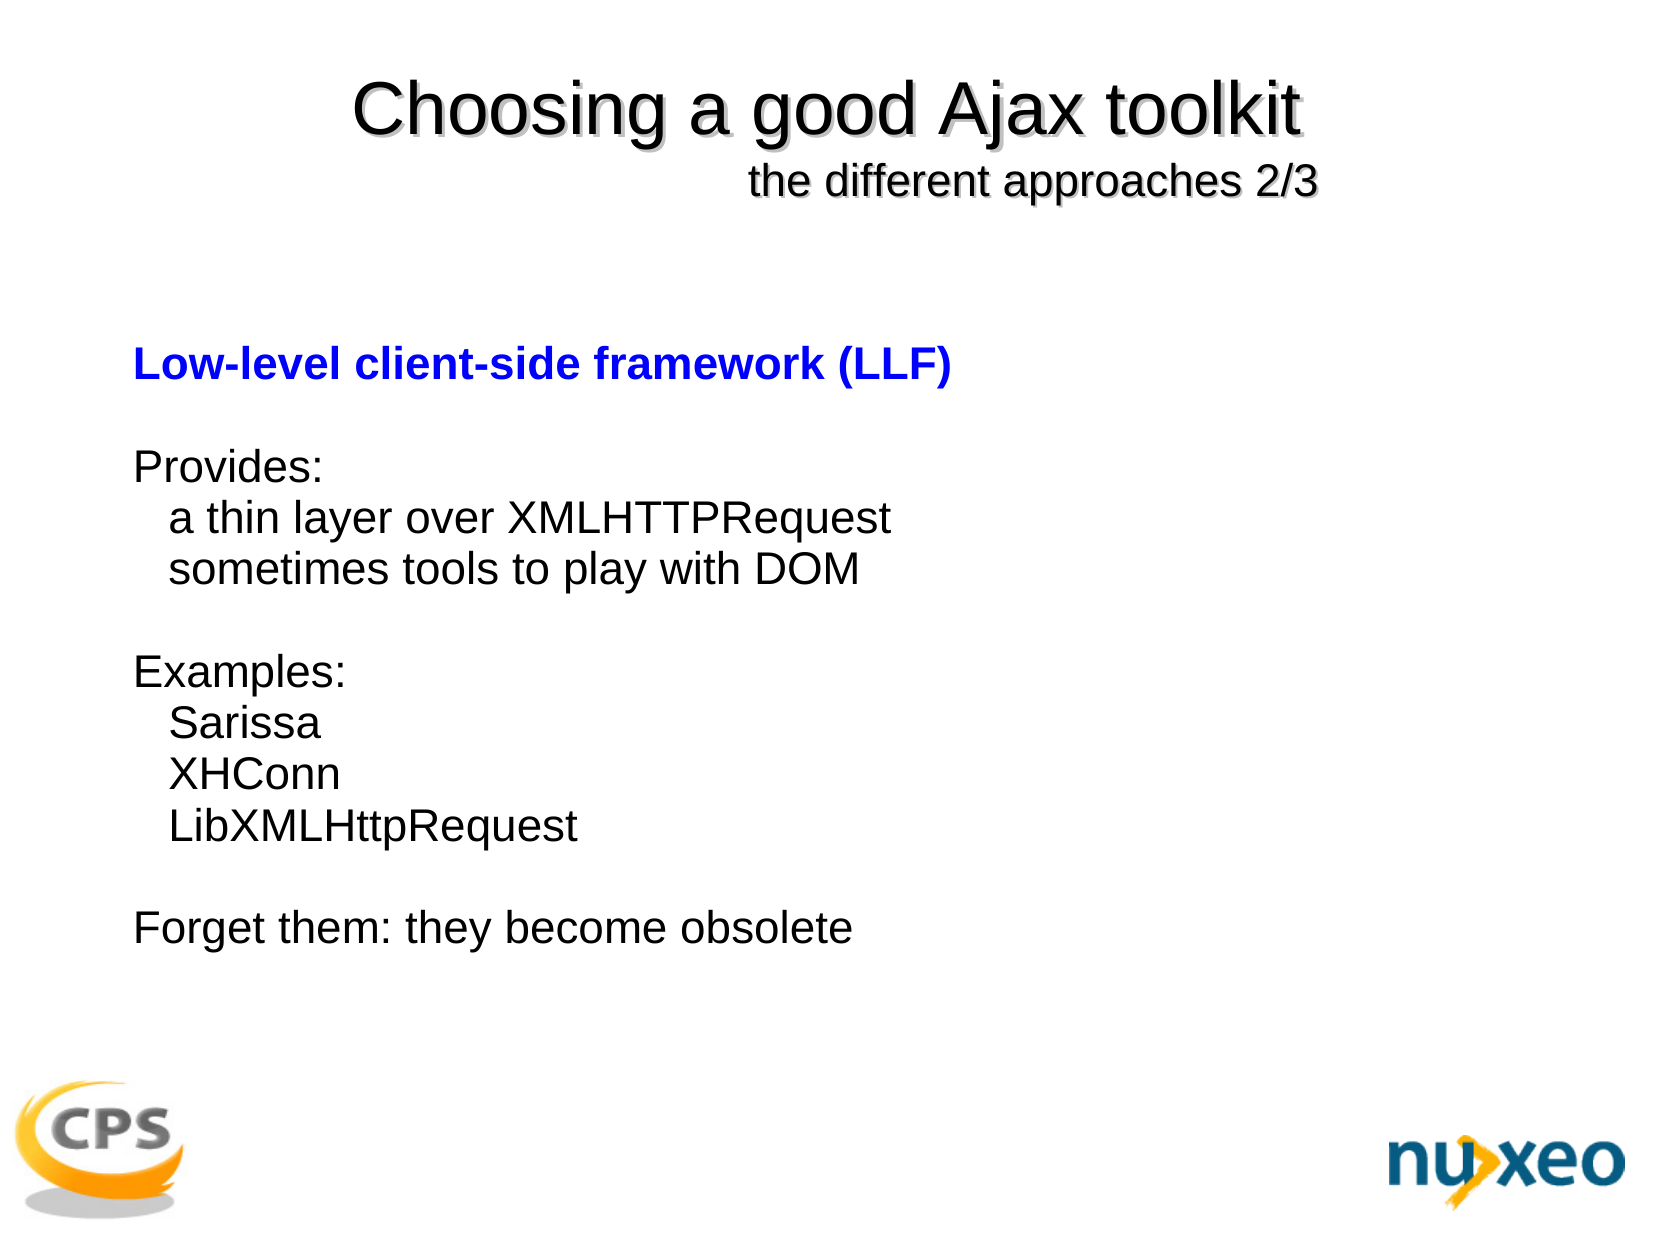

Choosing a good Ajax toolkit
the different approaches 2/3
Low-level client-side framework (LLF)
Provides:
a thin layer over XMLHTTPRequest
sometimes tools to play with DOM
Examples:
Sarissa
XHConn
LibXMLHttpRequest
Forget them: they become obsolete